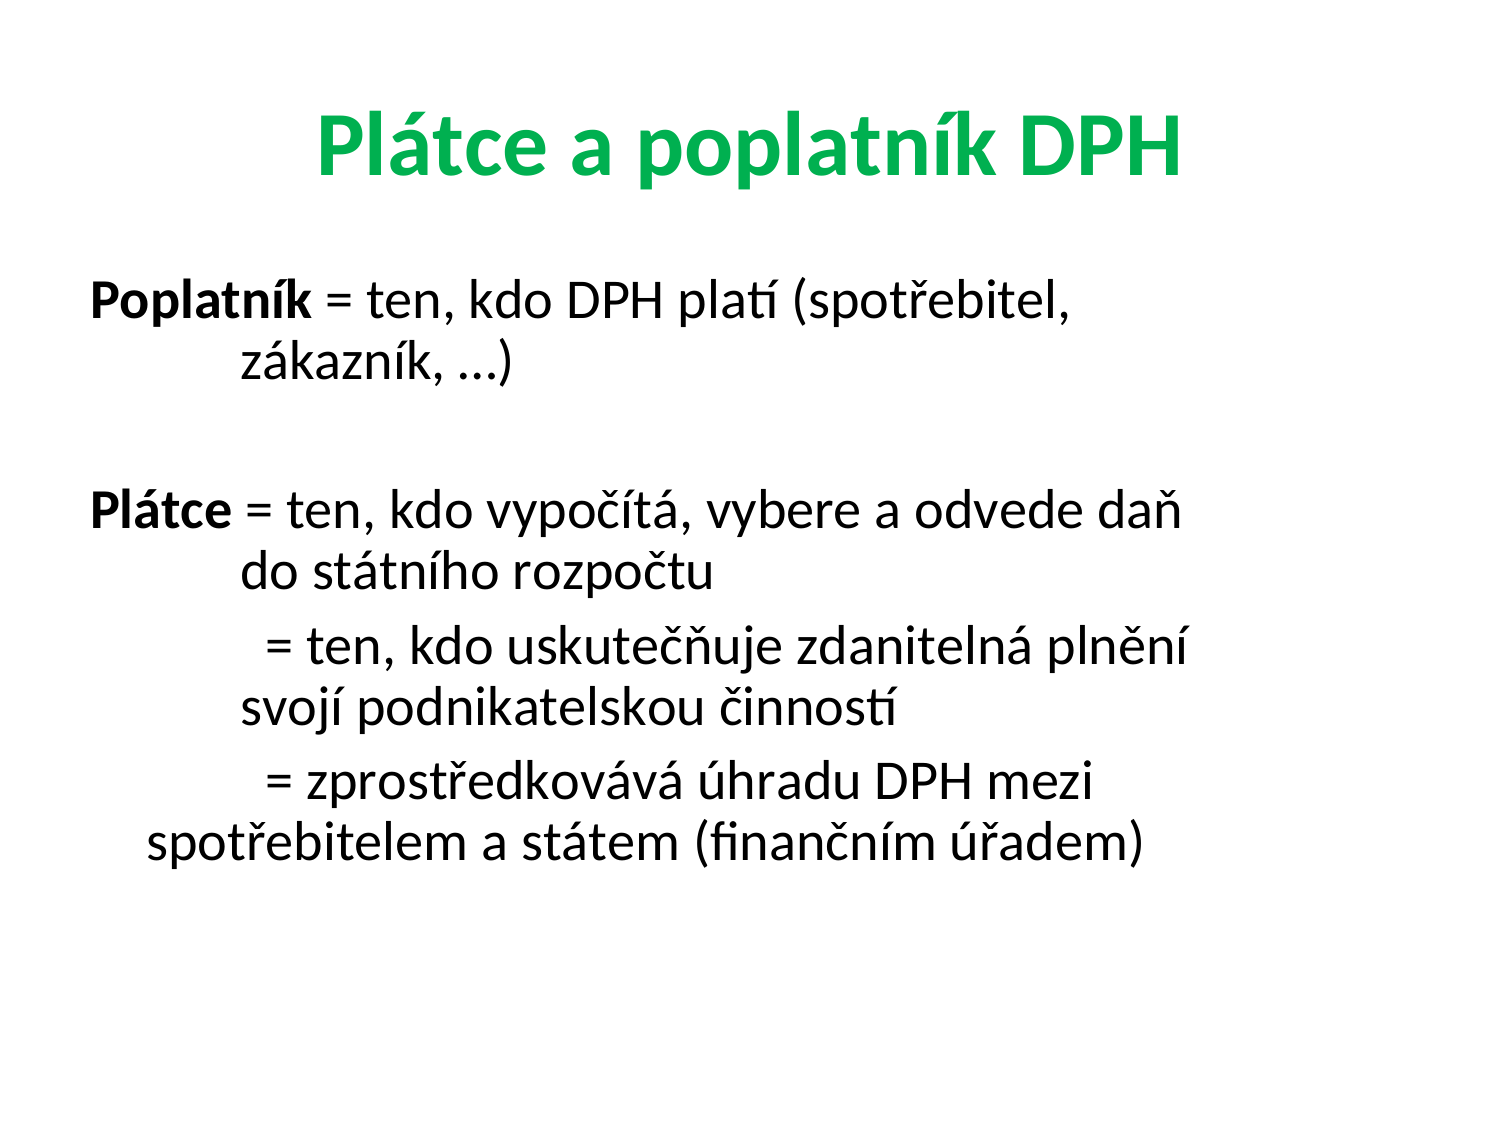

# Plátce a poplatník DPH
Poplatník = ten, kdo DPH platí (spotřebitel, 	 	 	zákazník, …)
Plátce = ten, kdo vypočítá, vybere a odvede daň 		do státního rozpočtu
		 = ten, kdo uskutečňuje zdanitelná plnění 	 	svojí podnikatelskou činností
		 = zprostředkovává úhradu DPH mezi 	spotřebitelem a státem (finančním úřadem)